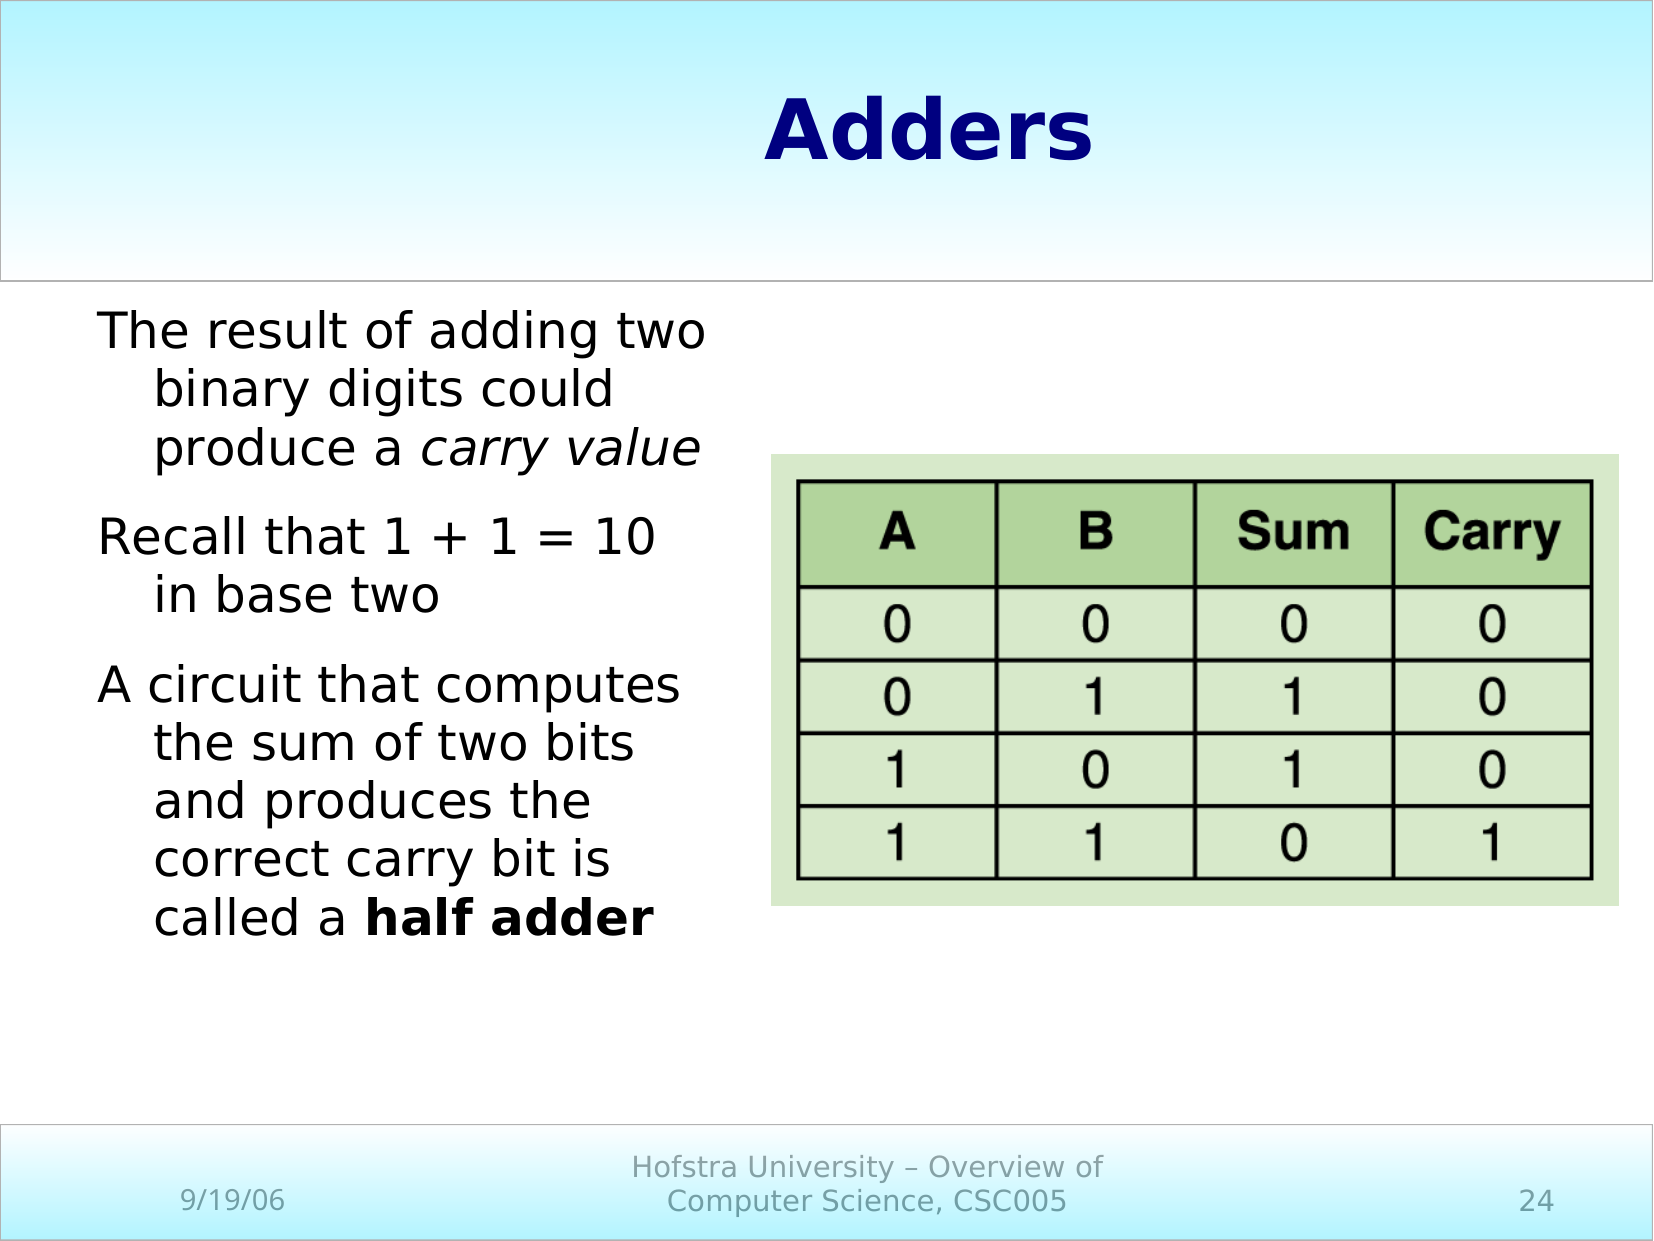

# Adders
The result of adding two binary digits could produce a carry value
Recall that 1 + 1 = 10
in base two
A circuit that computes the sum of two bits
and produces the correct carry bit is called a half adder
09/27/06
24